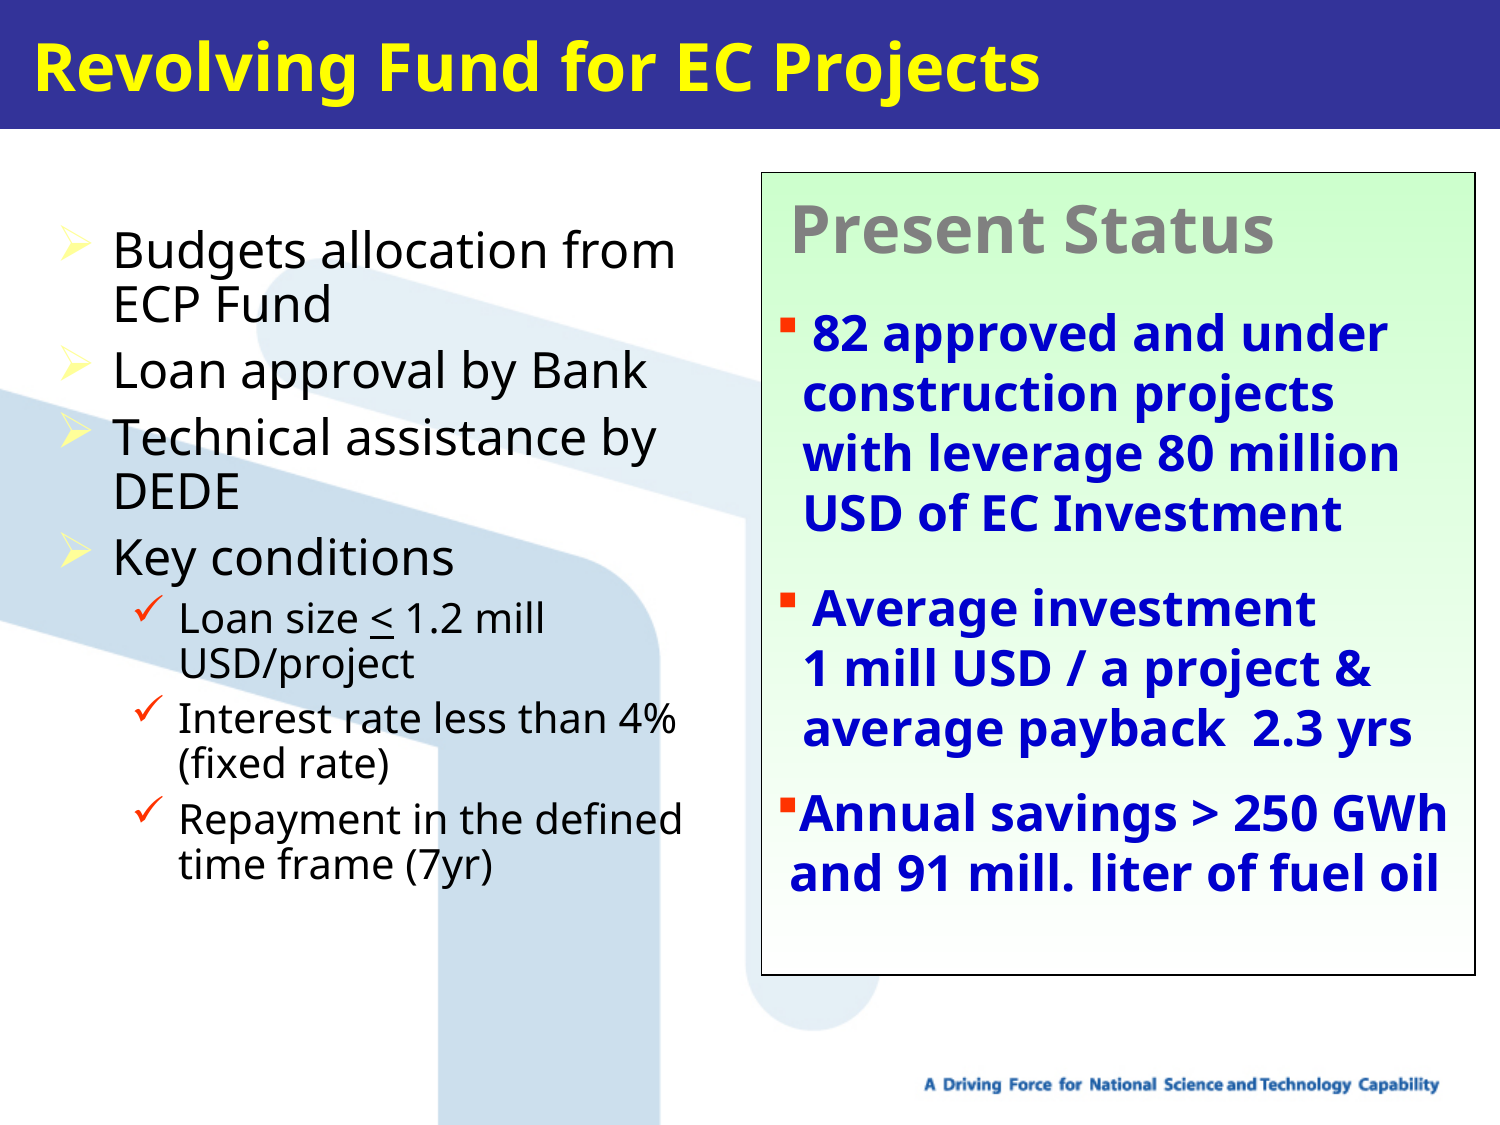

# Revolving Fund for EC Projects
 Present Status
 82 approved and under
 construction projects
 with leverage 80 million
 USD of EC Investment
 Average investment
 1 mill USD / a project &
 average payback 2.3 yrs
Annual savings > 250 GWh
 and 91 mill. liter of fuel oil
Budgets allocation from ECP Fund
Loan approval by Bank
Technical assistance by DEDE
Key conditions
Loan size < 1.2 mill USD/project
Interest rate less than 4% (fixed rate)
Repayment in the defined time frame (7yr)